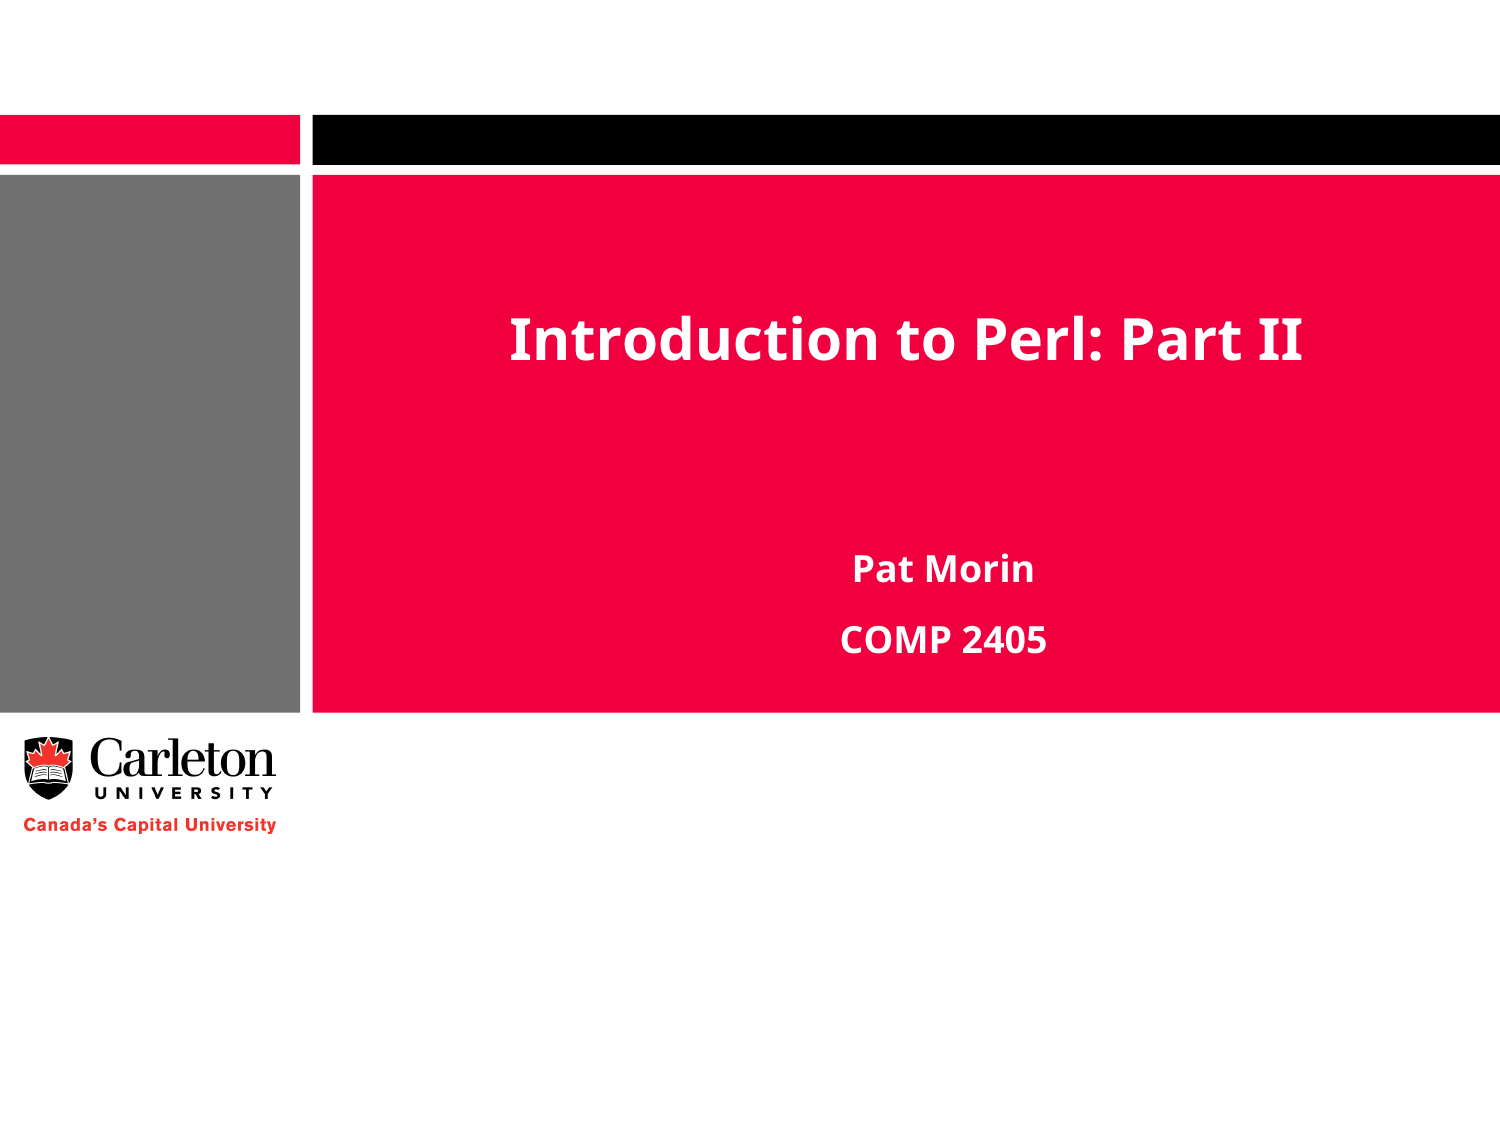

# Introduction to Perl: Part II
Pat Morin
COMP 2405